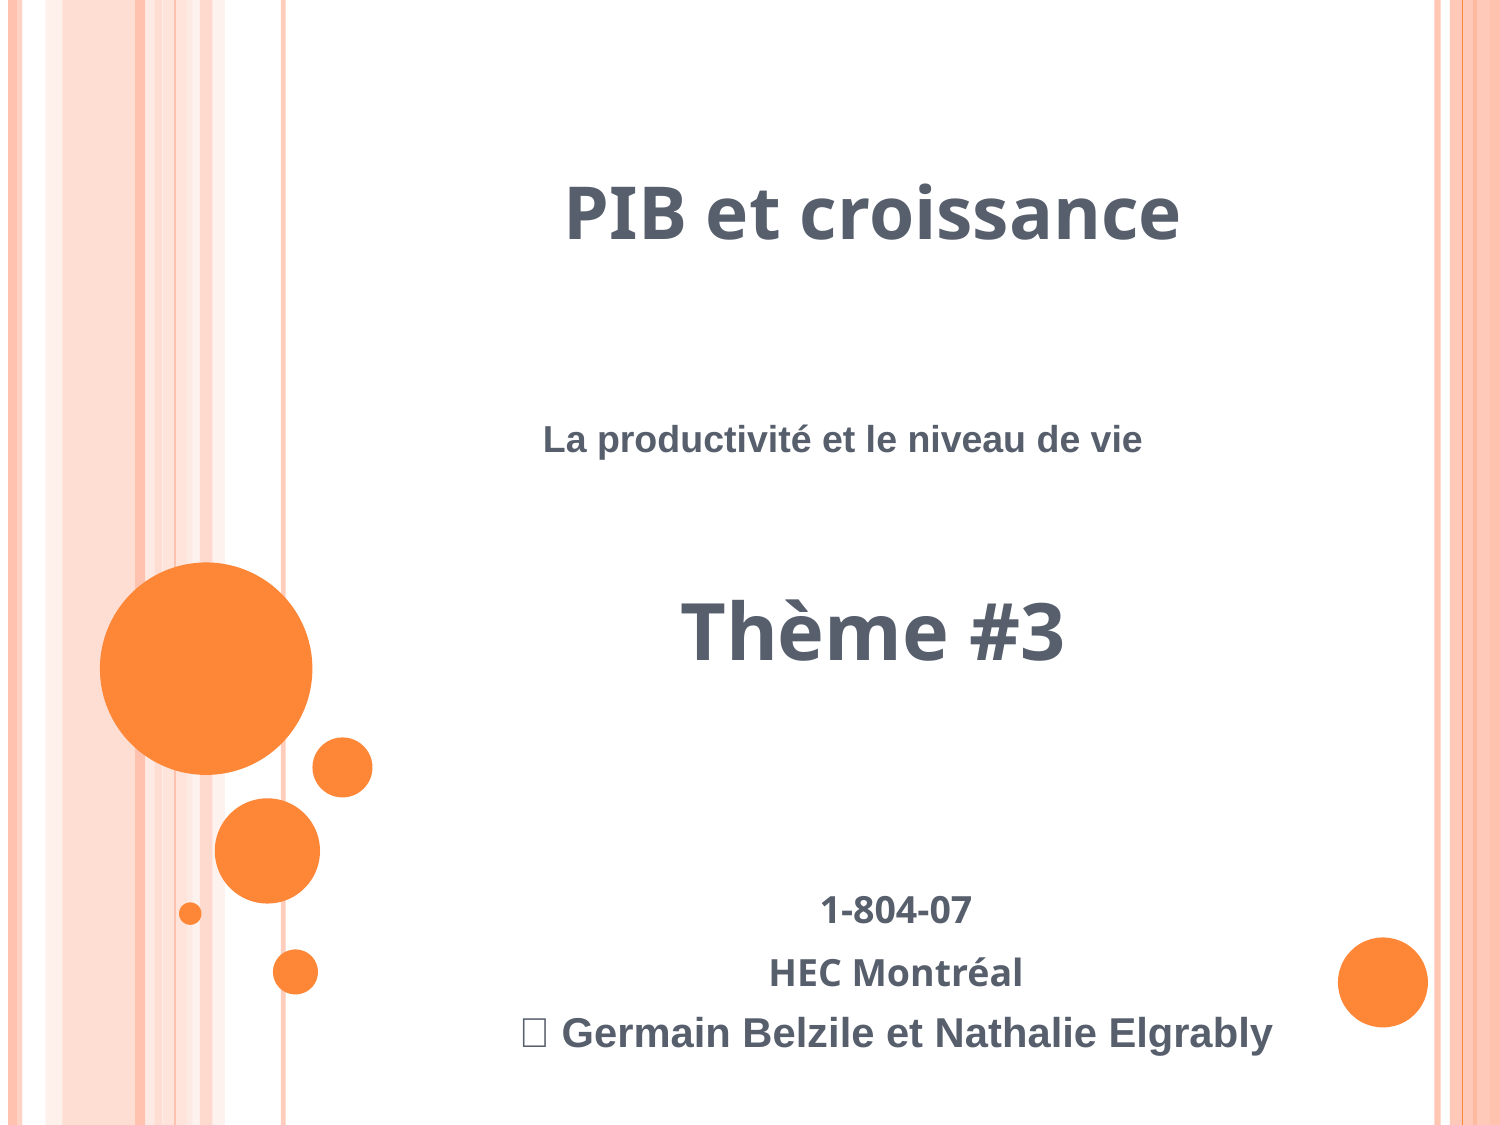

PIB et croissance
Thème #3
# La productivité et le niveau de vie
1-804-07
HEC Montréal
 Germain Belzile et Nathalie Elgrably